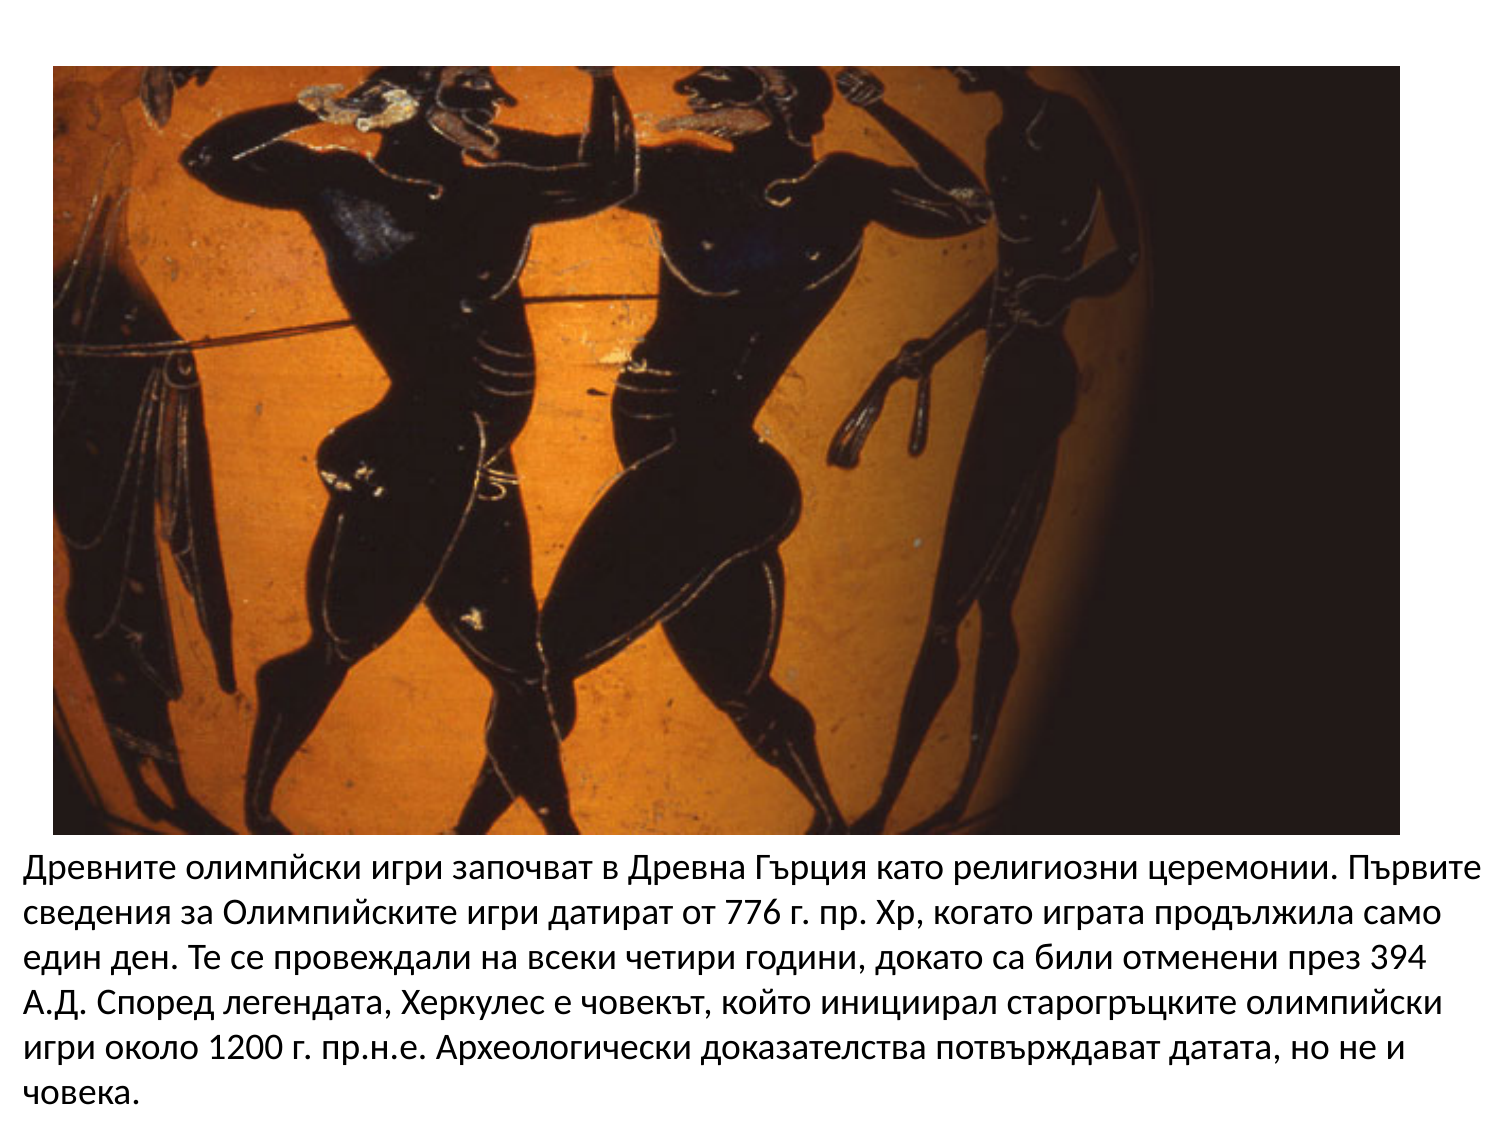

Древните олимпйски игри започват в Древна Гърция като религиозни церемонии. Първите сведения за Олимпийските игри датират от 776 г. пр. Хр, когато играта продължила само един ден. Те се провеждали на всеки четири години, докато са били отменени през 394 А.Д. Според легендата, Херкулес е човекът, който инициирал старогръцките олимпийски игри около 1200 г. пр.н.е. Археологически доказателства потвърждават датата, но не и човека.